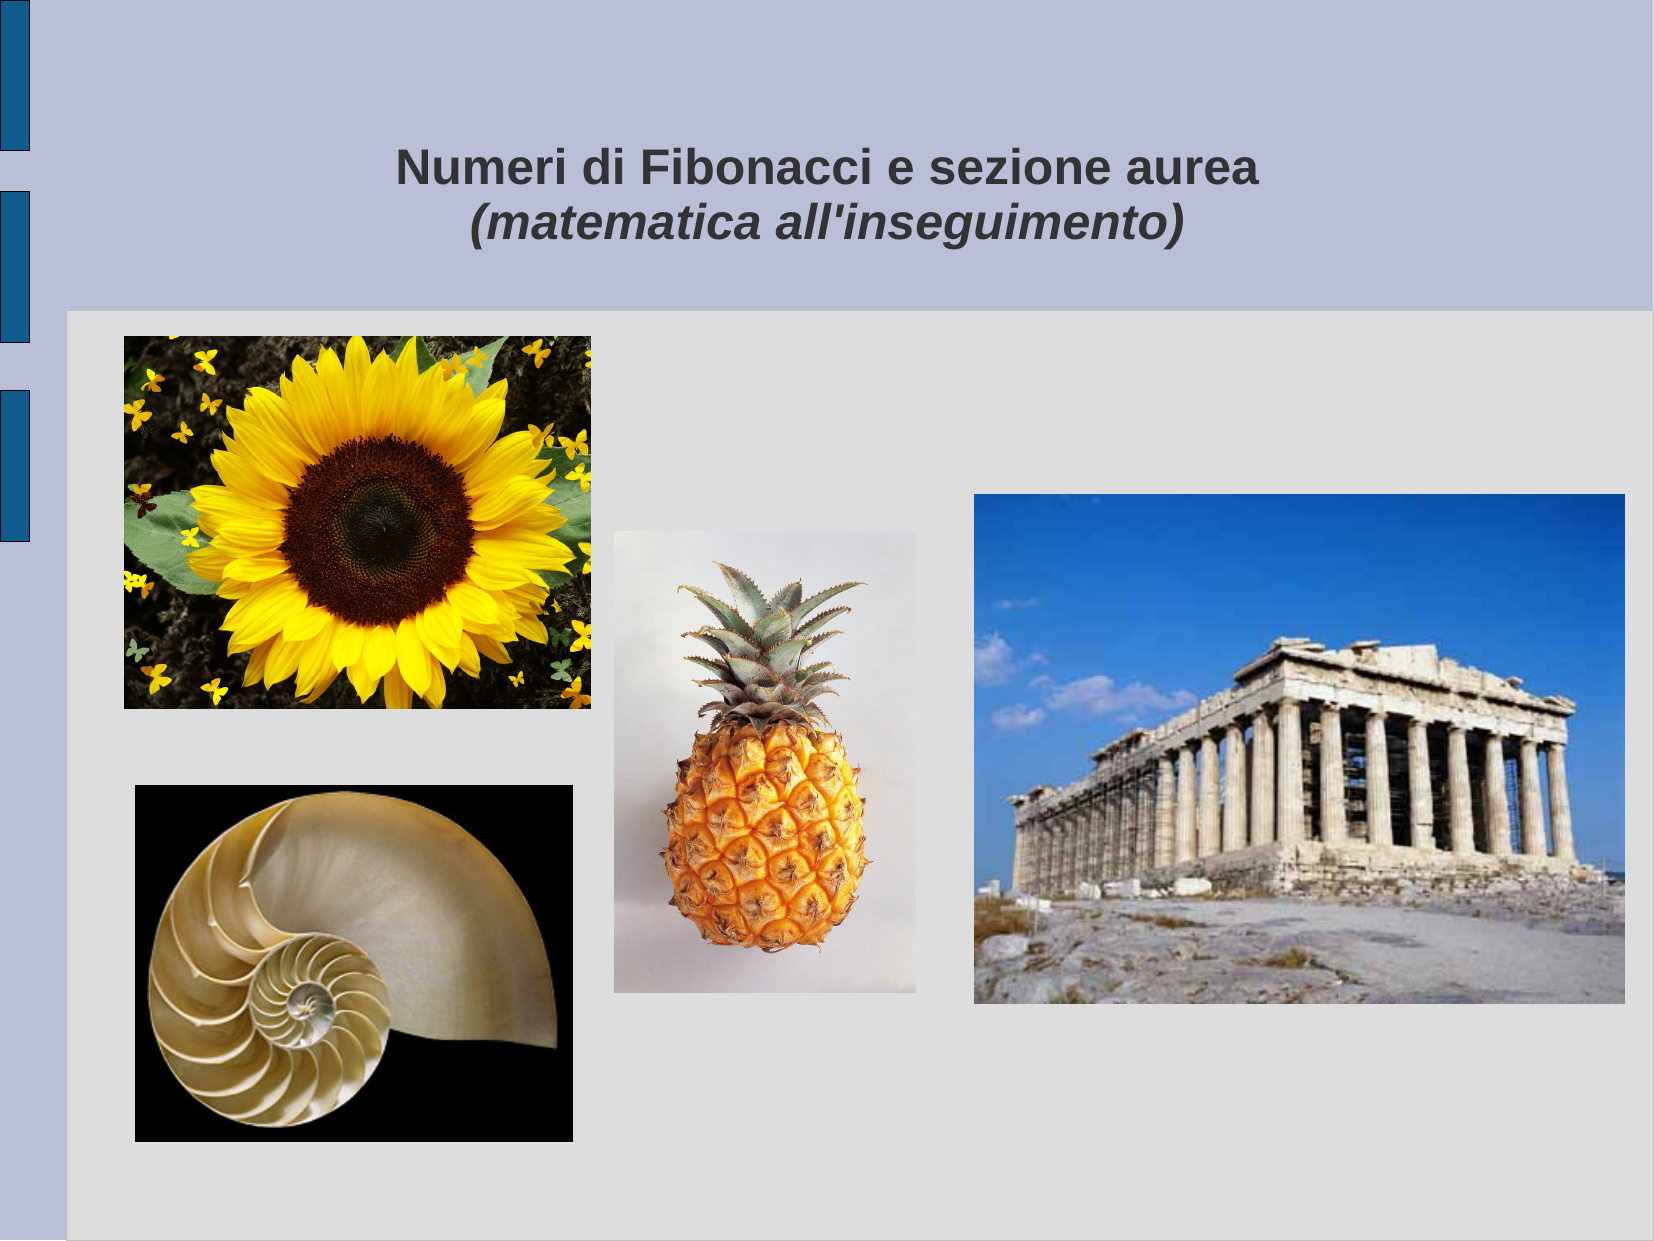

# Numeri di Fibonacci e sezione aurea (matematica all'inseguimento)